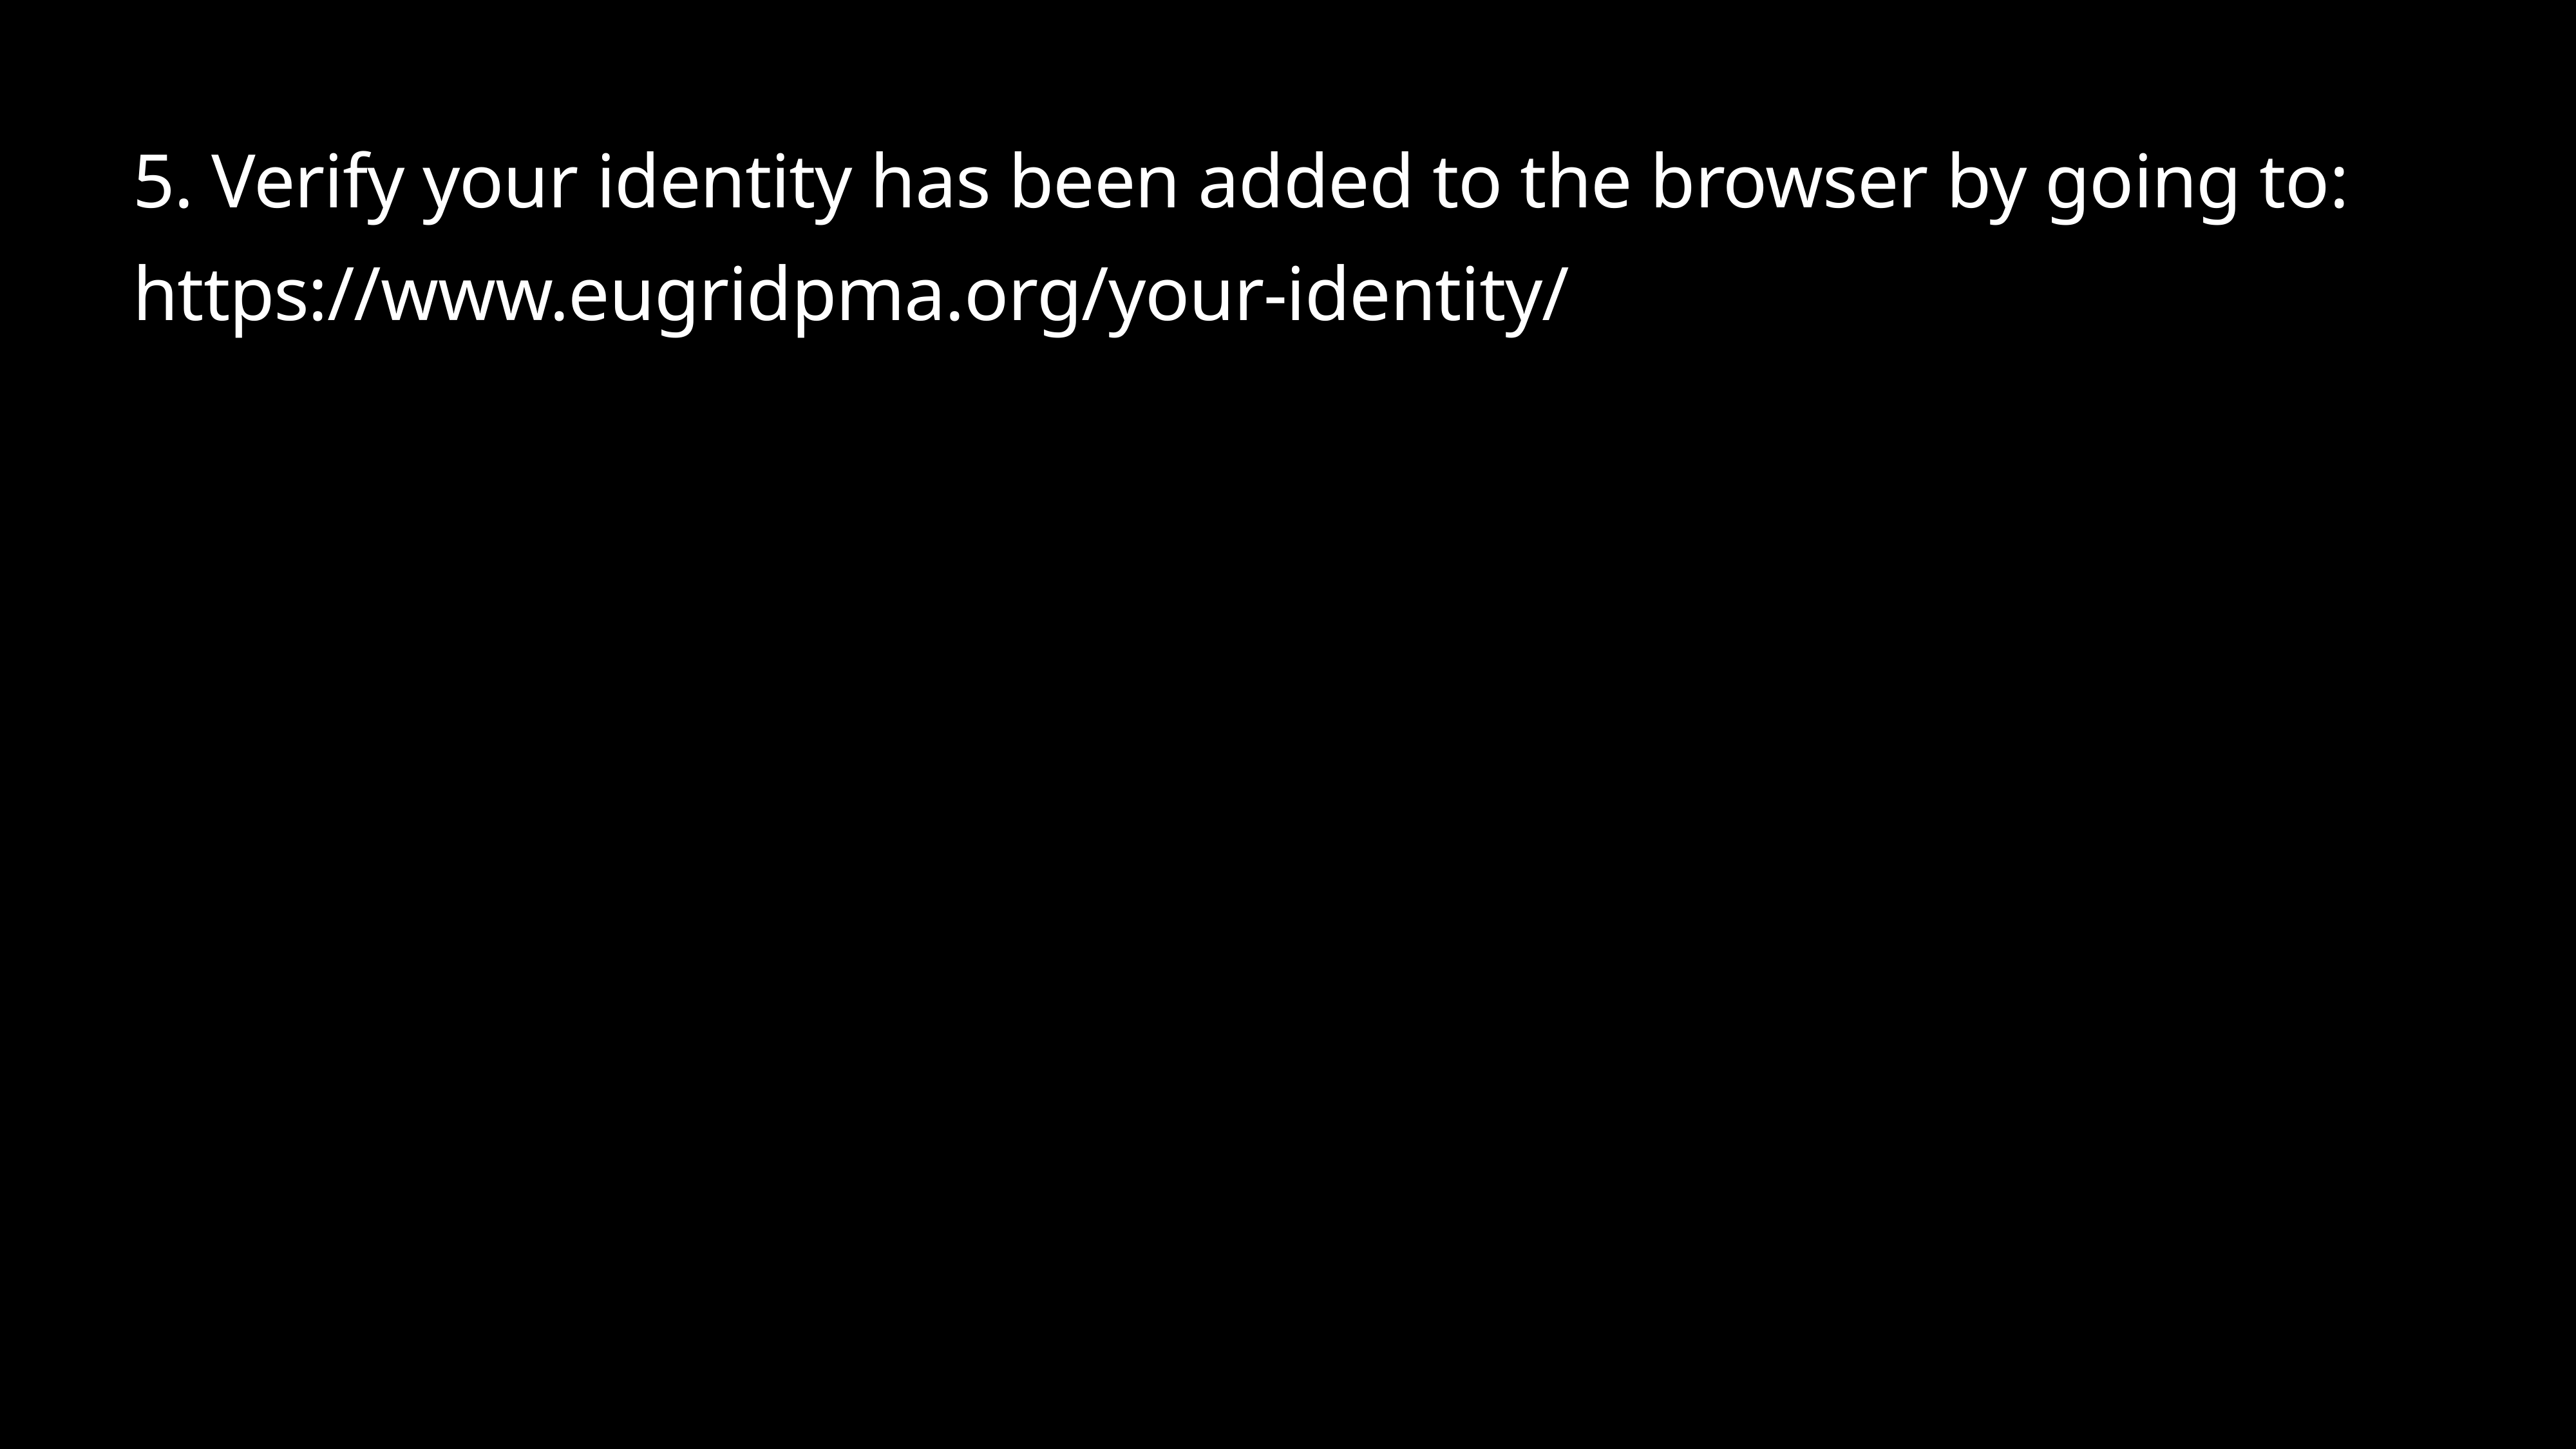

# 5. Verify your identity has been added to the browser by going to:
https://www.eugridpma.org/your-identity/